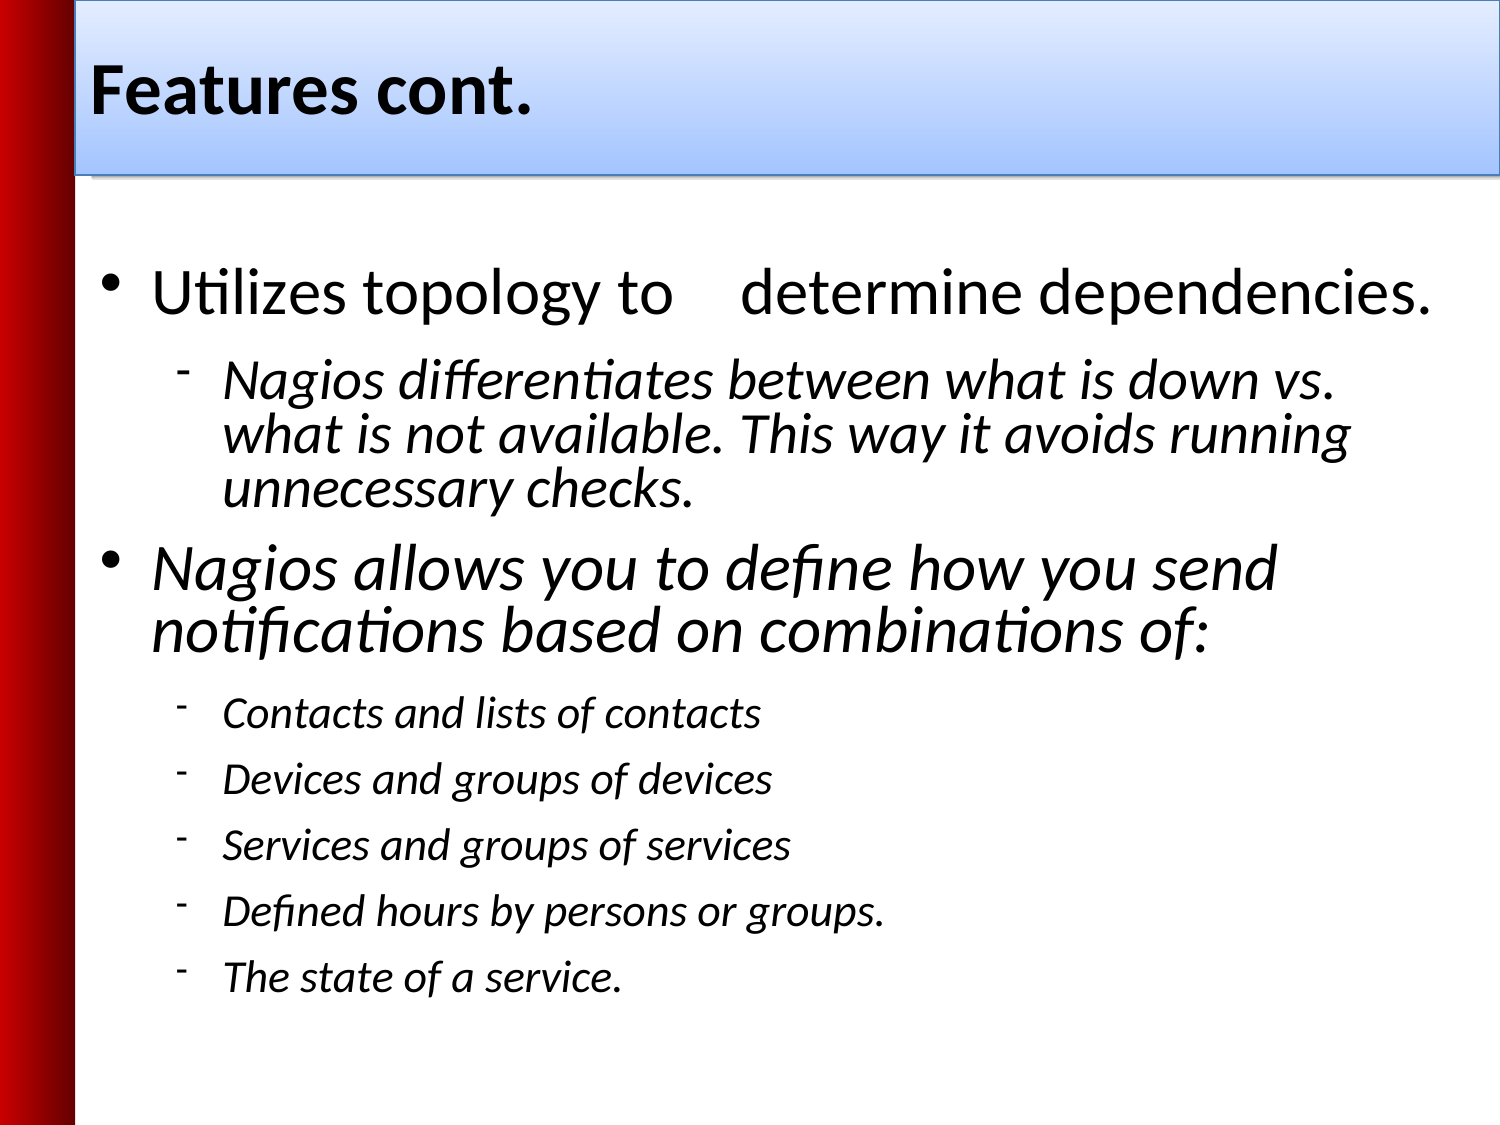

Features cont.
Utilizes topology to	determine dependencies.
Nagios differentiates between what is down vs. what is not available. This way it avoids running unnecessary checks.
Nagios allows you to define how you send notifications based on combinations of:
Contacts and lists of contacts
Devices and groups of devices
Services and groups of services
Defined hours by persons or groups.
The state of a service.